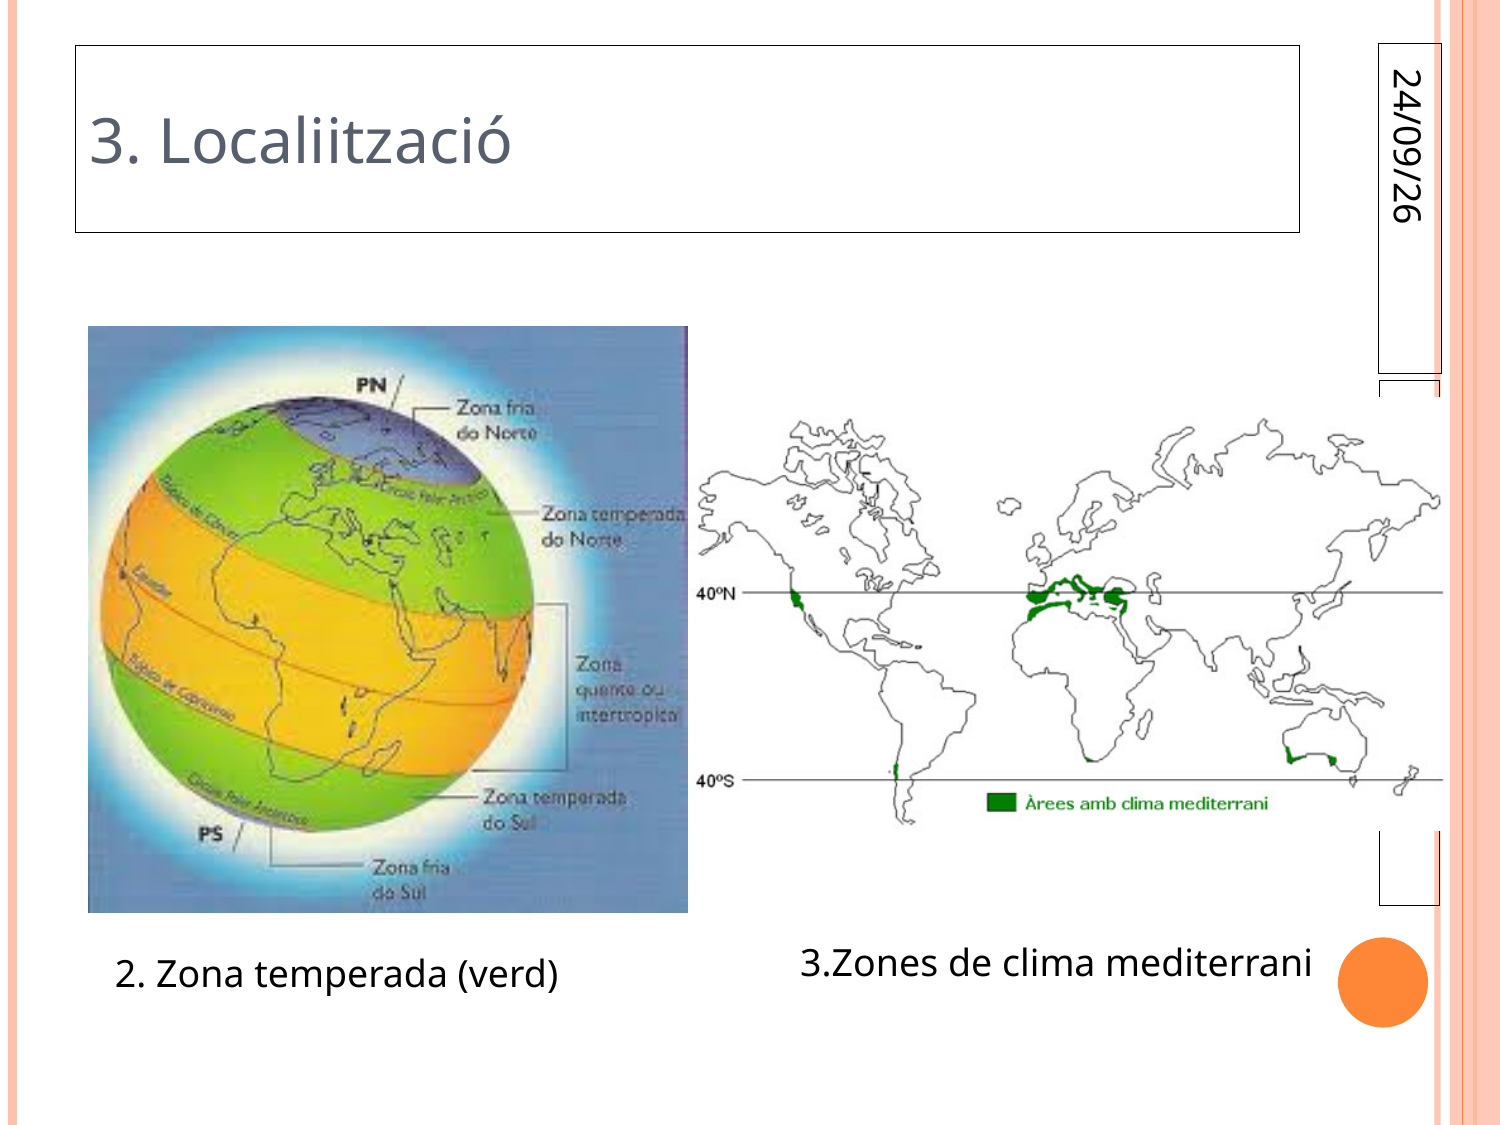

# 3. Localiització
3.Zones de clima mediterrani
2. Zona temperada (verd)